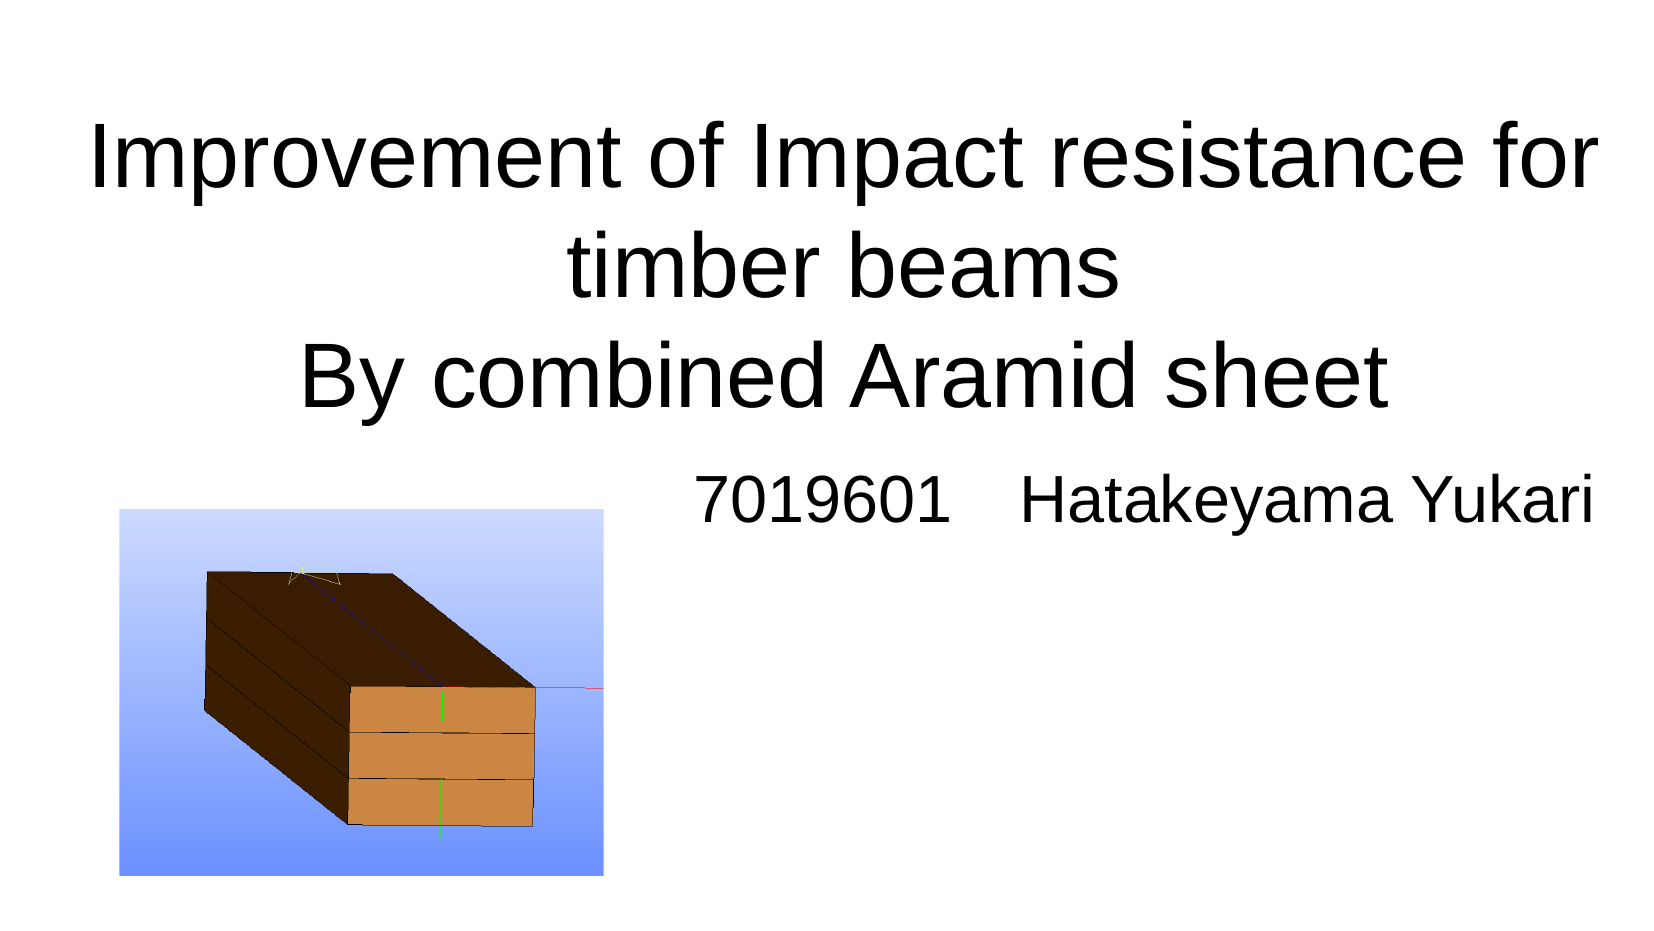

# Improvement of Impact resistance for timber beams By combined Aramid sheet
7019601　Hatakeyama Yukari